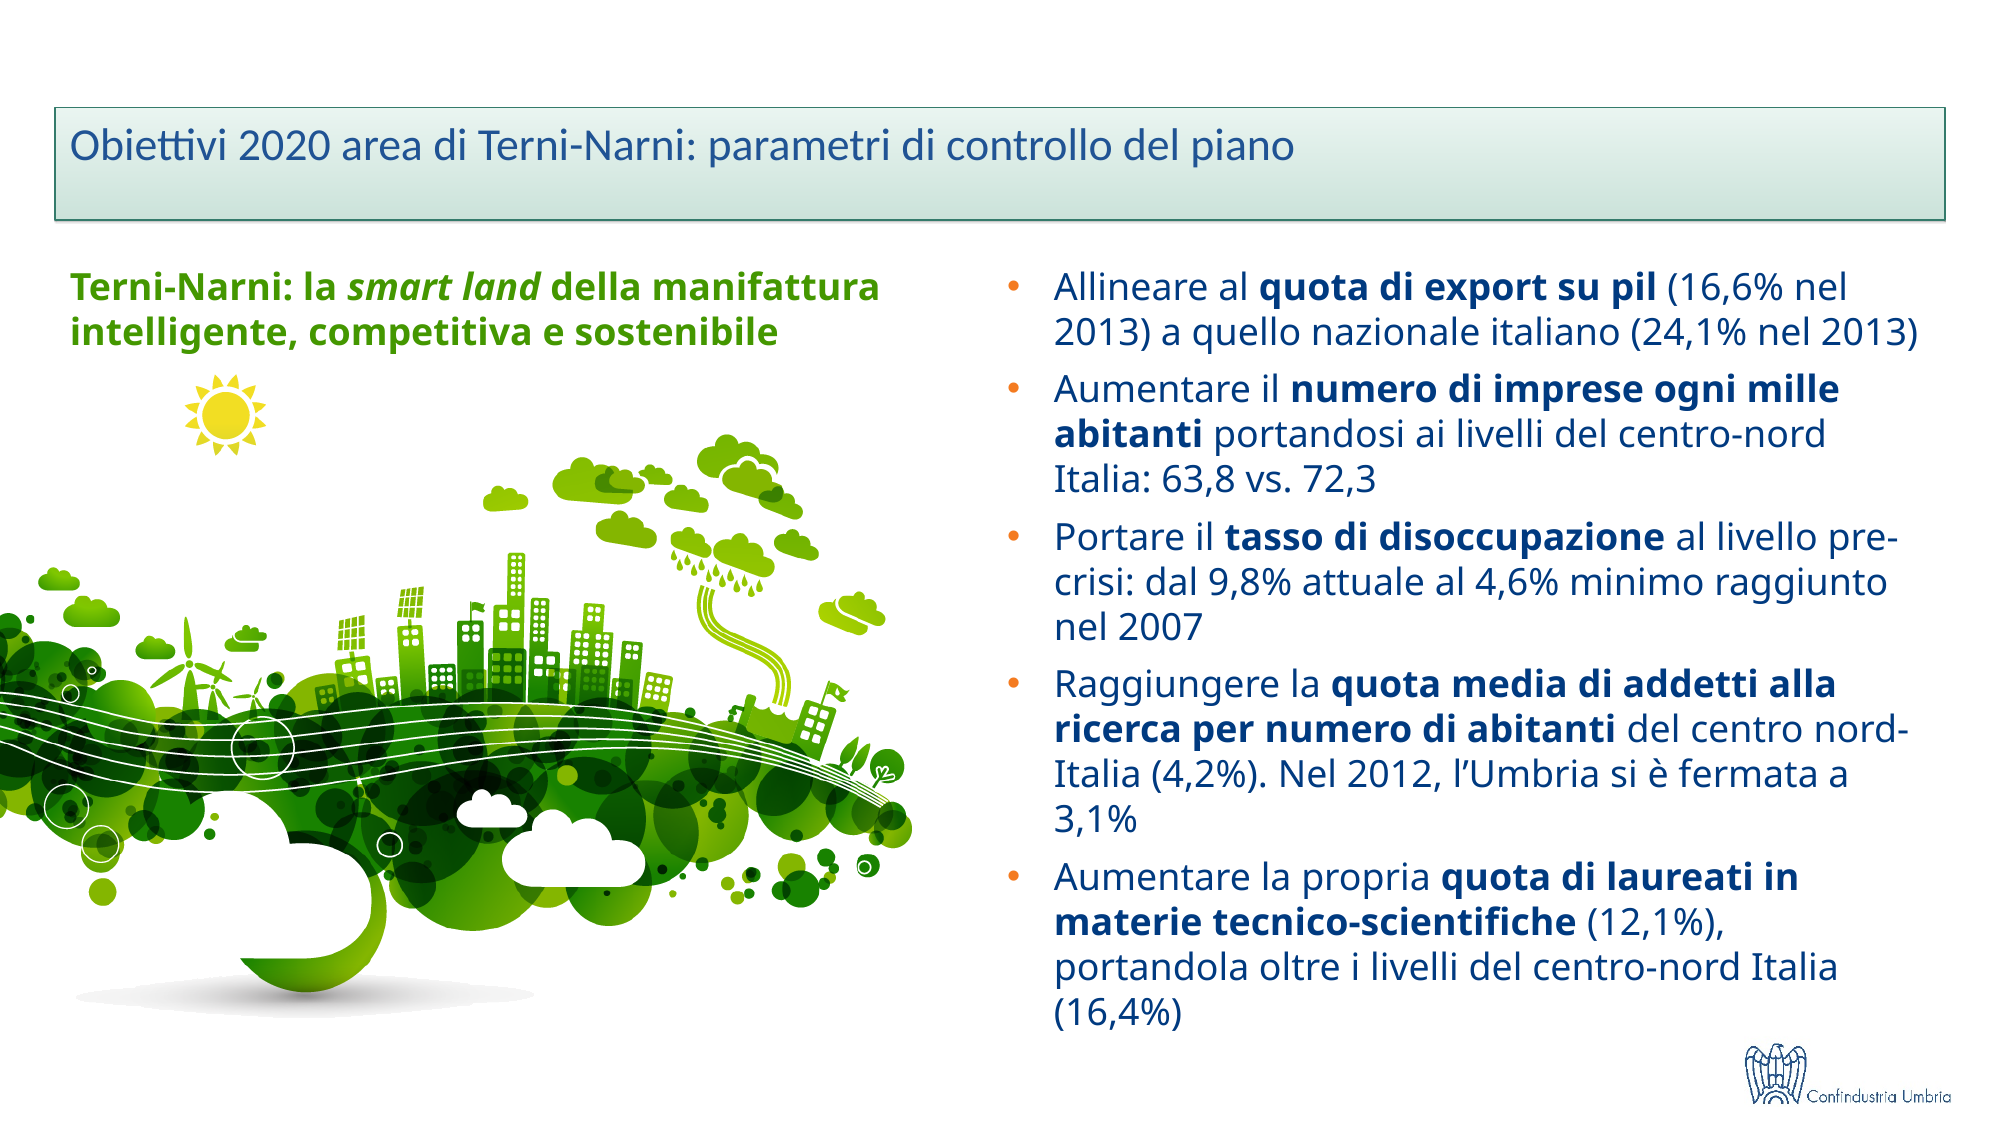

# Obiettivi 2020 area di Terni-Narni: parametri di controllo del piano
Terni-Narni: la smart land della manifattura intelligente, competitiva e sostenibile
Allineare al quota di export su pil (16,6% nel 2013) a quello nazionale italiano (24,1% nel 2013)
Aumentare il numero di imprese ogni mille abitanti portandosi ai livelli del centro-nord Italia: 63,8 vs. 72,3
Portare il tasso di disoccupazione al livello pre-crisi: dal 9,8% attuale al 4,6% minimo raggiunto nel 2007
Raggiungere la quota media di addetti alla ricerca per numero di abitanti del centro nord-Italia (4,2%). Nel 2012, l’Umbria si è fermata a 3,1%
Aumentare la propria quota di laureati in materie tecnico-scientifiche (12,1%), portandola oltre i livelli del centro-nord Italia (16,4%)